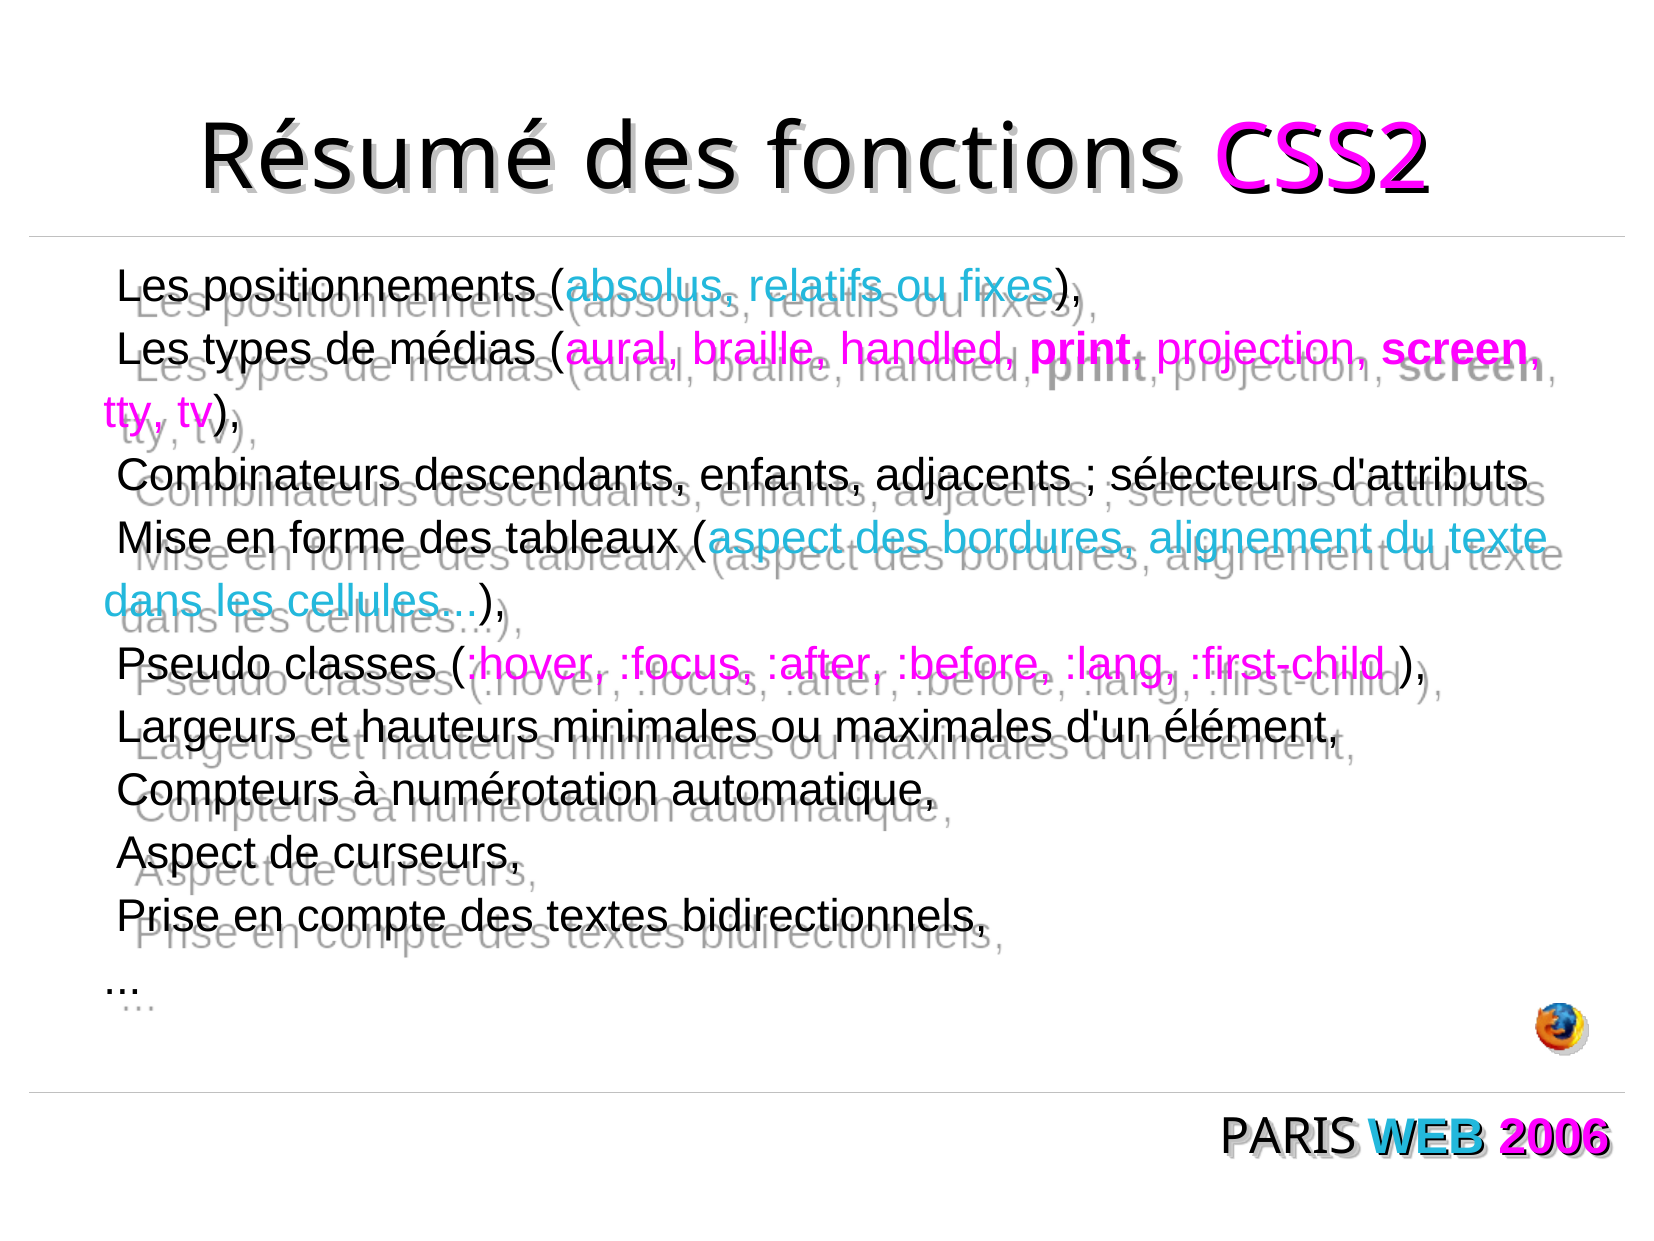

# Résumé des fonctions CSS2
 Les positionnements (absolus, relatifs ou fixes),
 Les types de médias (aural, braille, handled, print, projection, screen, tty, tv),
 Combinateurs descendants, enfants, adjacents ; sélecteurs d'attributs
 Mise en forme des tableaux (aspect des bordures, alignement du texte dans les cellules...),
 Pseudo classes (:hover, :focus, :after, :before, :lang, :first-child ),
 Largeurs et hauteurs minimales ou maximales d'un élément,
 Compteurs à numérotation automatique,
 Aspect de curseurs,
 Prise en compte des textes bidirectionnels,
...
PARIS WEB 2006